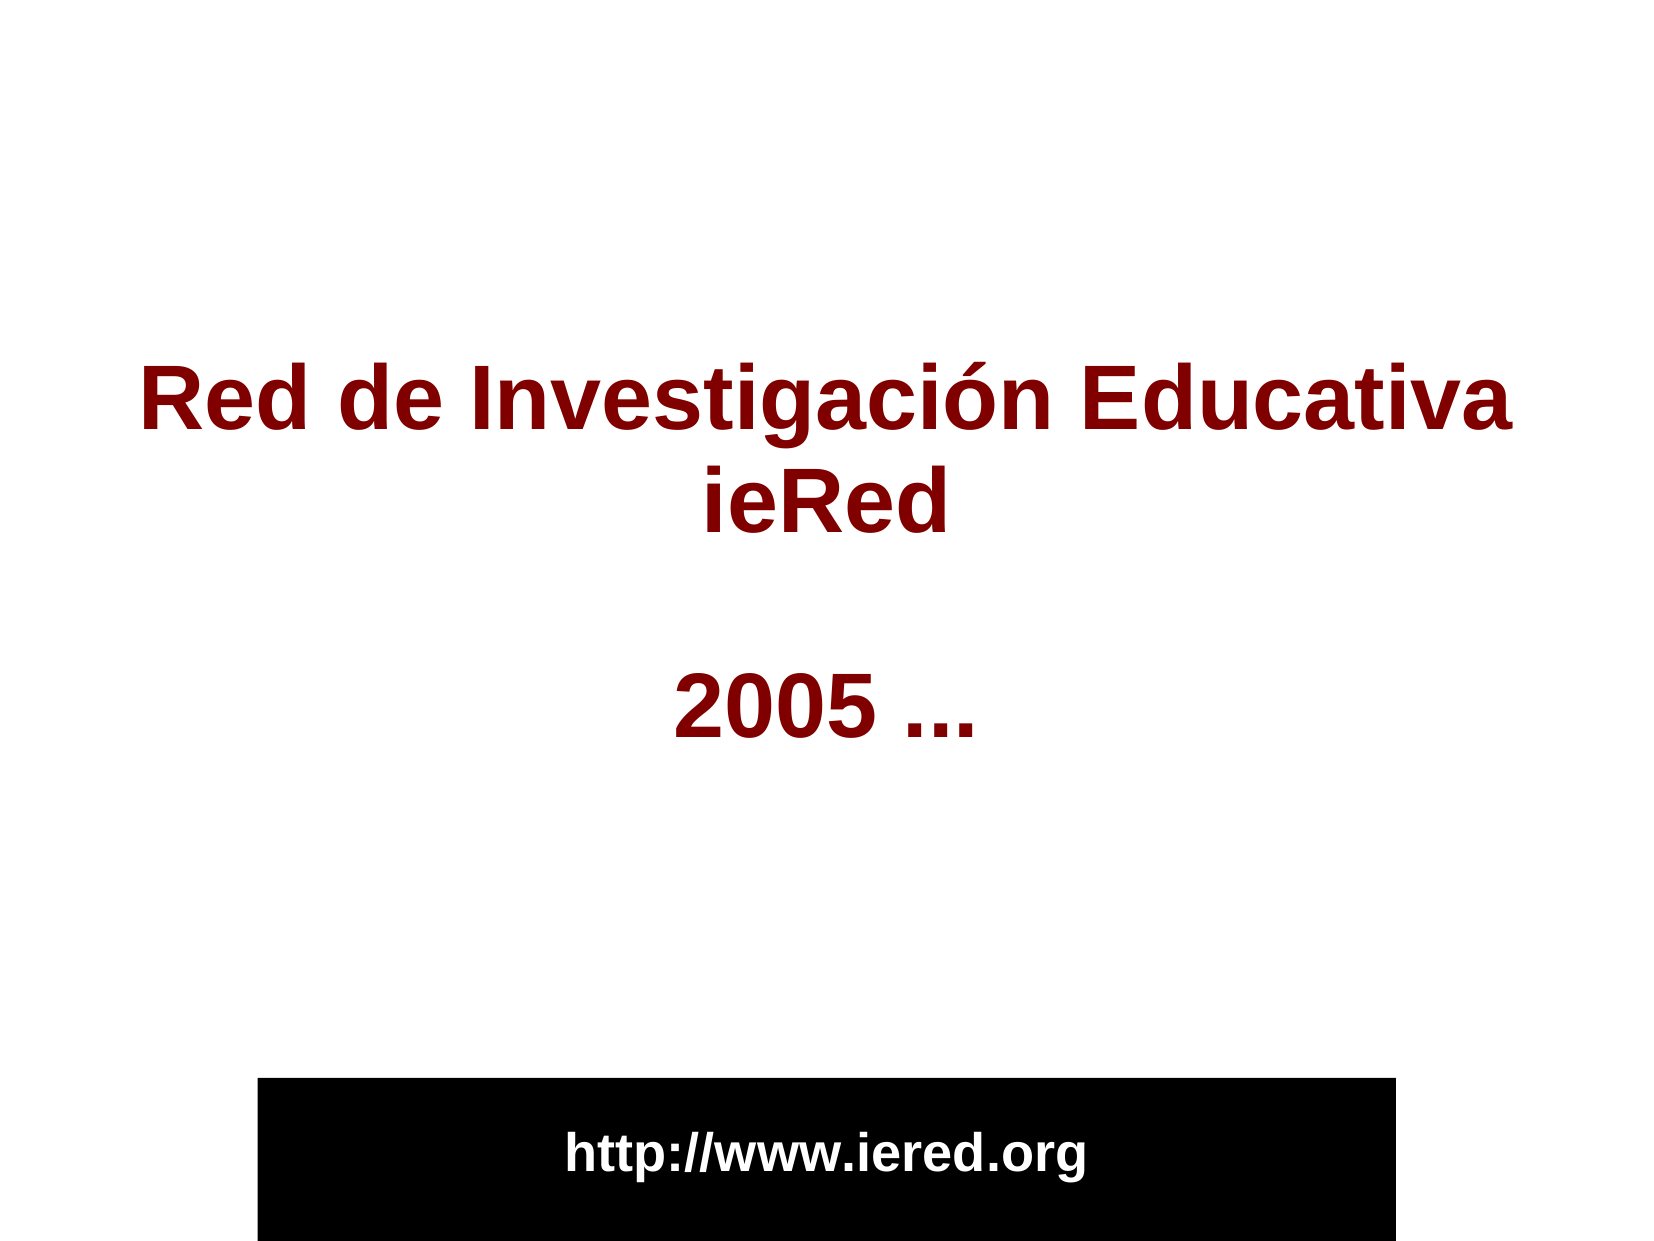

# Red de Investigación Educativa ieRed 2005 ...
http://www.iered.org